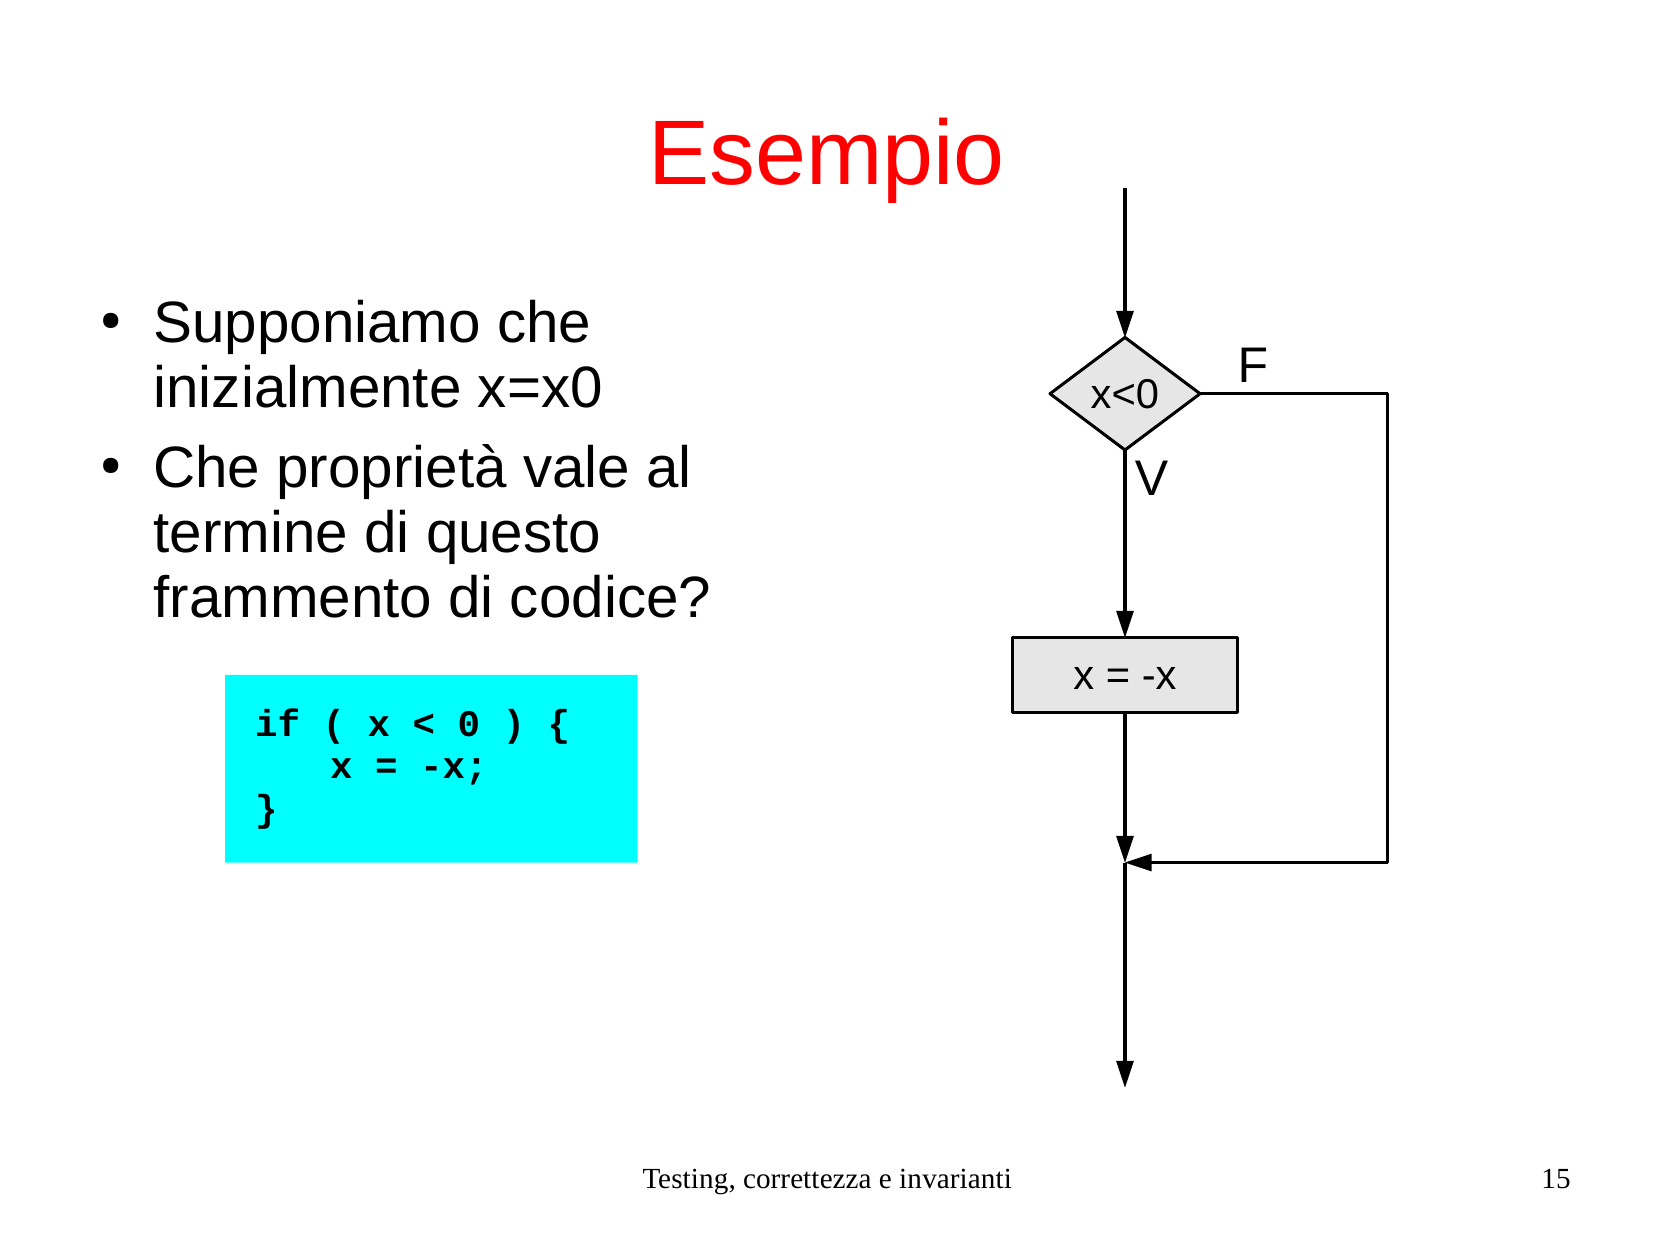

# Esempio
Supponiamo che inizialmente x=x0
Che proprietà vale al termine di questo frammento di codice?
x<0
F
V
x = -x
if ( x < 0 ) {
	x = -x;
}
Testing, correttezza e invarianti
15